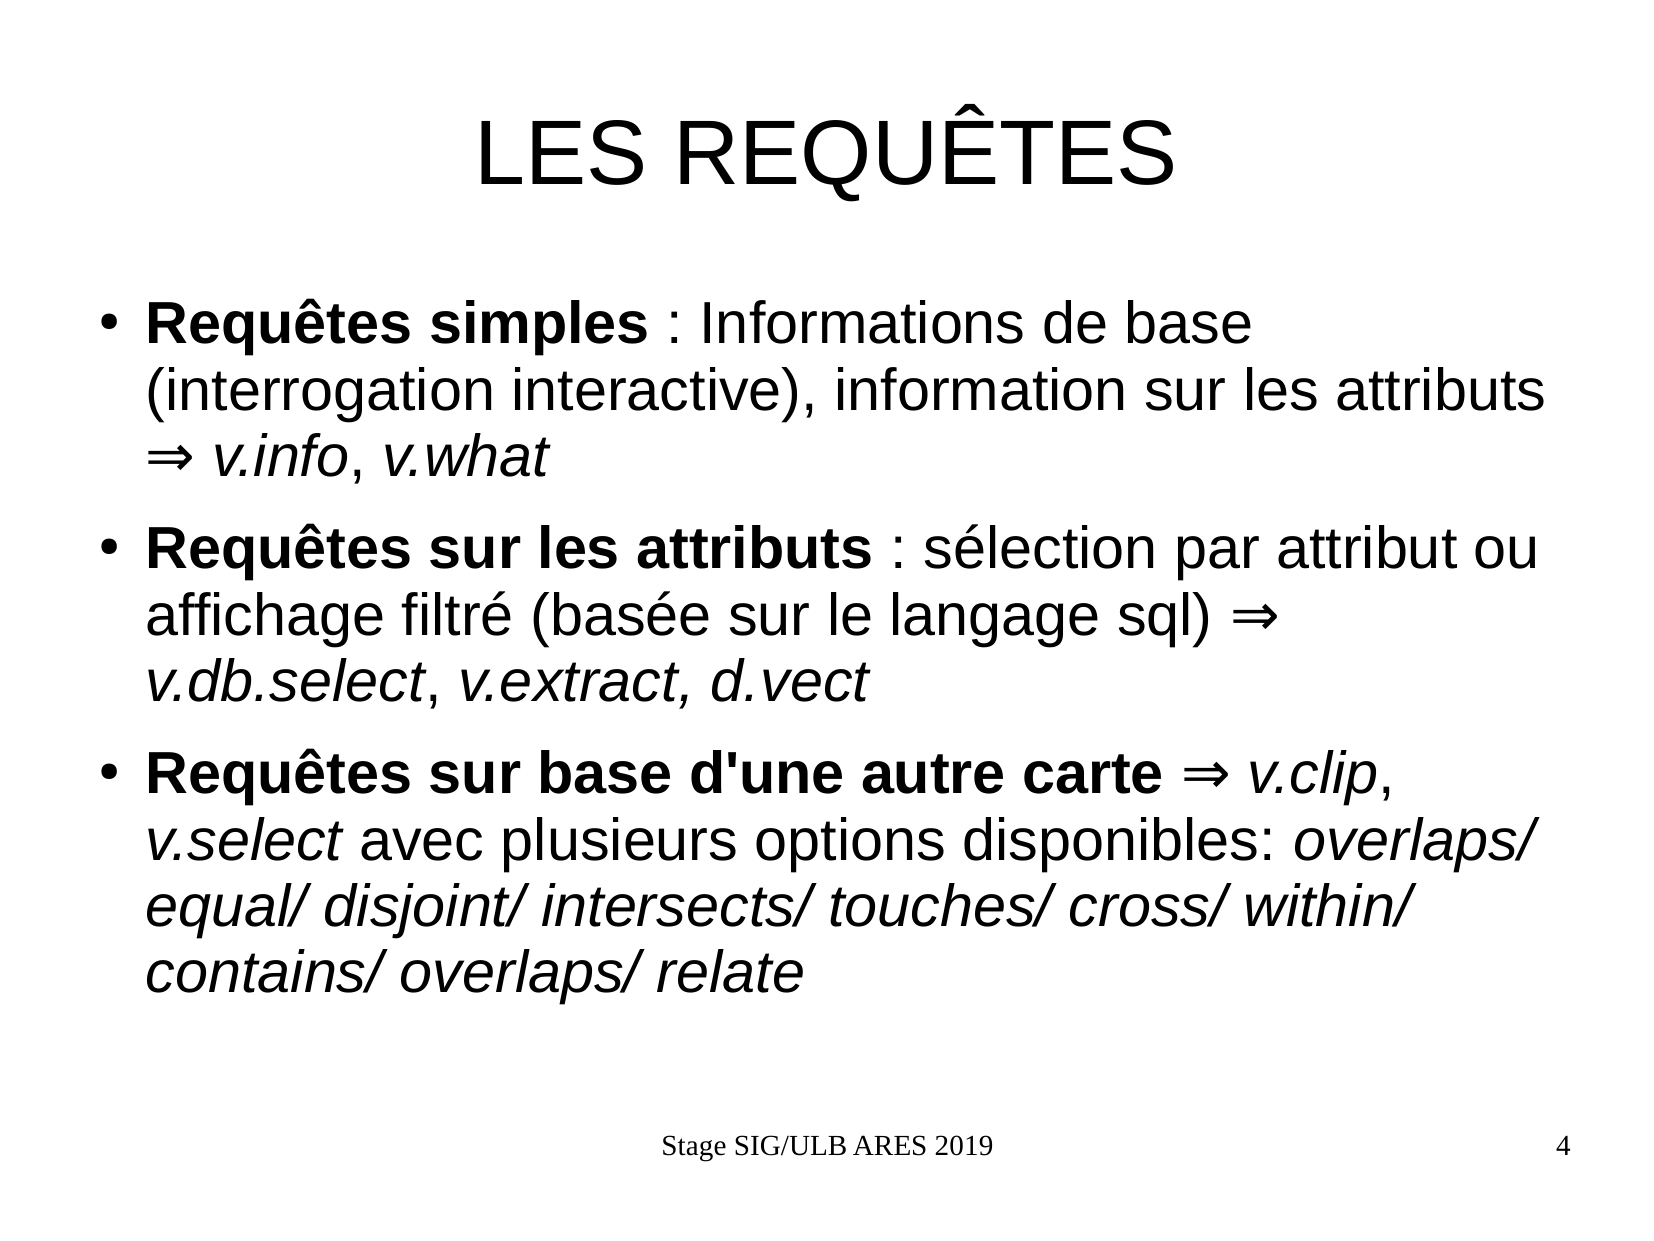

# LES REQUÊTES
Requêtes simples : Informations de base (interrogation interactive), information sur les attributs ⇒ v.info, v.what
Requêtes sur les attributs : sélection par attribut ou affichage filtré (basée sur le langage sql) ⇒ v.db.select, v.extract, d.vect
Requêtes sur base d'une autre carte ⇒ v.clip, v.select avec plusieurs options disponibles: overlaps/ equal/ disjoint/ intersects/ touches/ cross/ within/ contains/ overlaps/ relate
Stage SIG/ULB ARES 2019
4